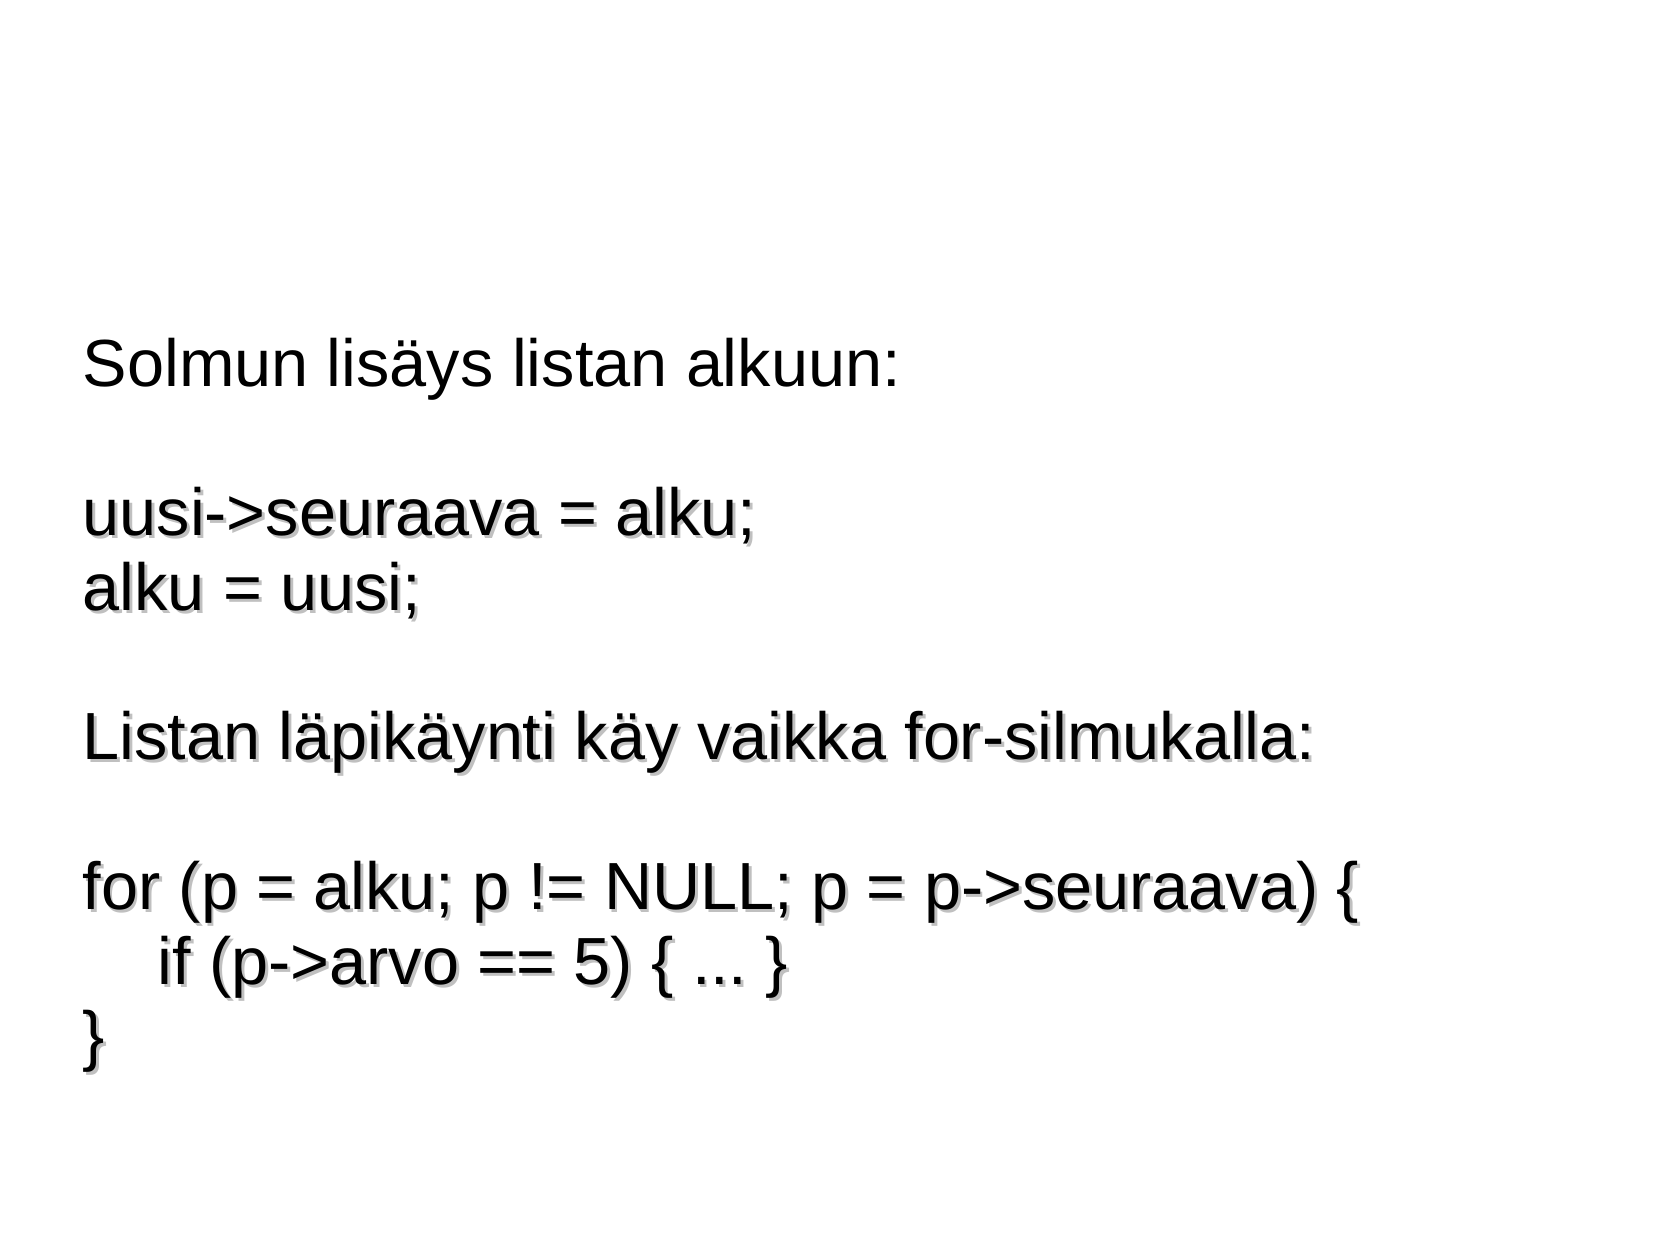

Solmun lisäys listan alkuun:
uusi->seuraava = alku;
alku = uusi;
Listan läpikäynti käy vaikka for-silmukalla:
for (p = alku; p != NULL; p = p->seuraava) {
	if (p->arvo == 5) { ... }
}